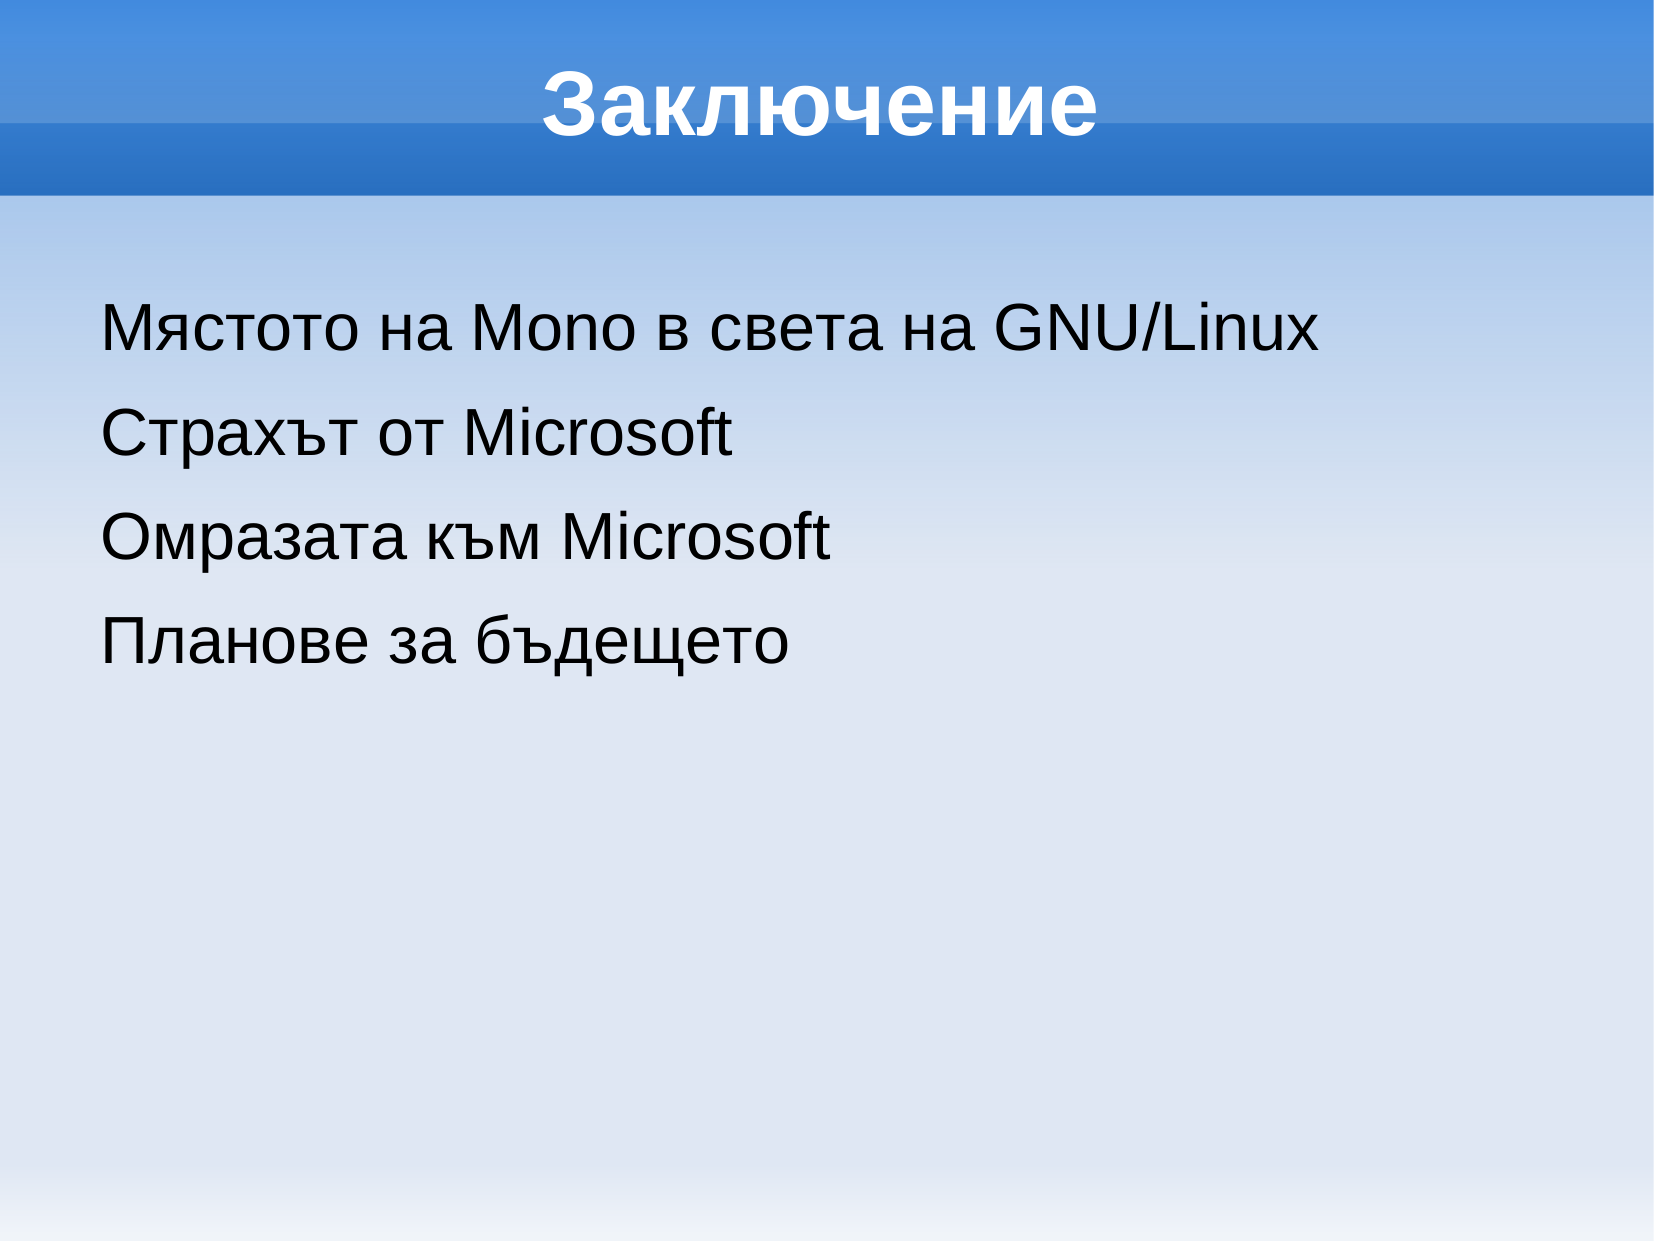

# Заключение
Мястото на Mono в света на GNU/Linux
Страхът от Microsoft
Омразата към Microsoft
Планове за бъдещето